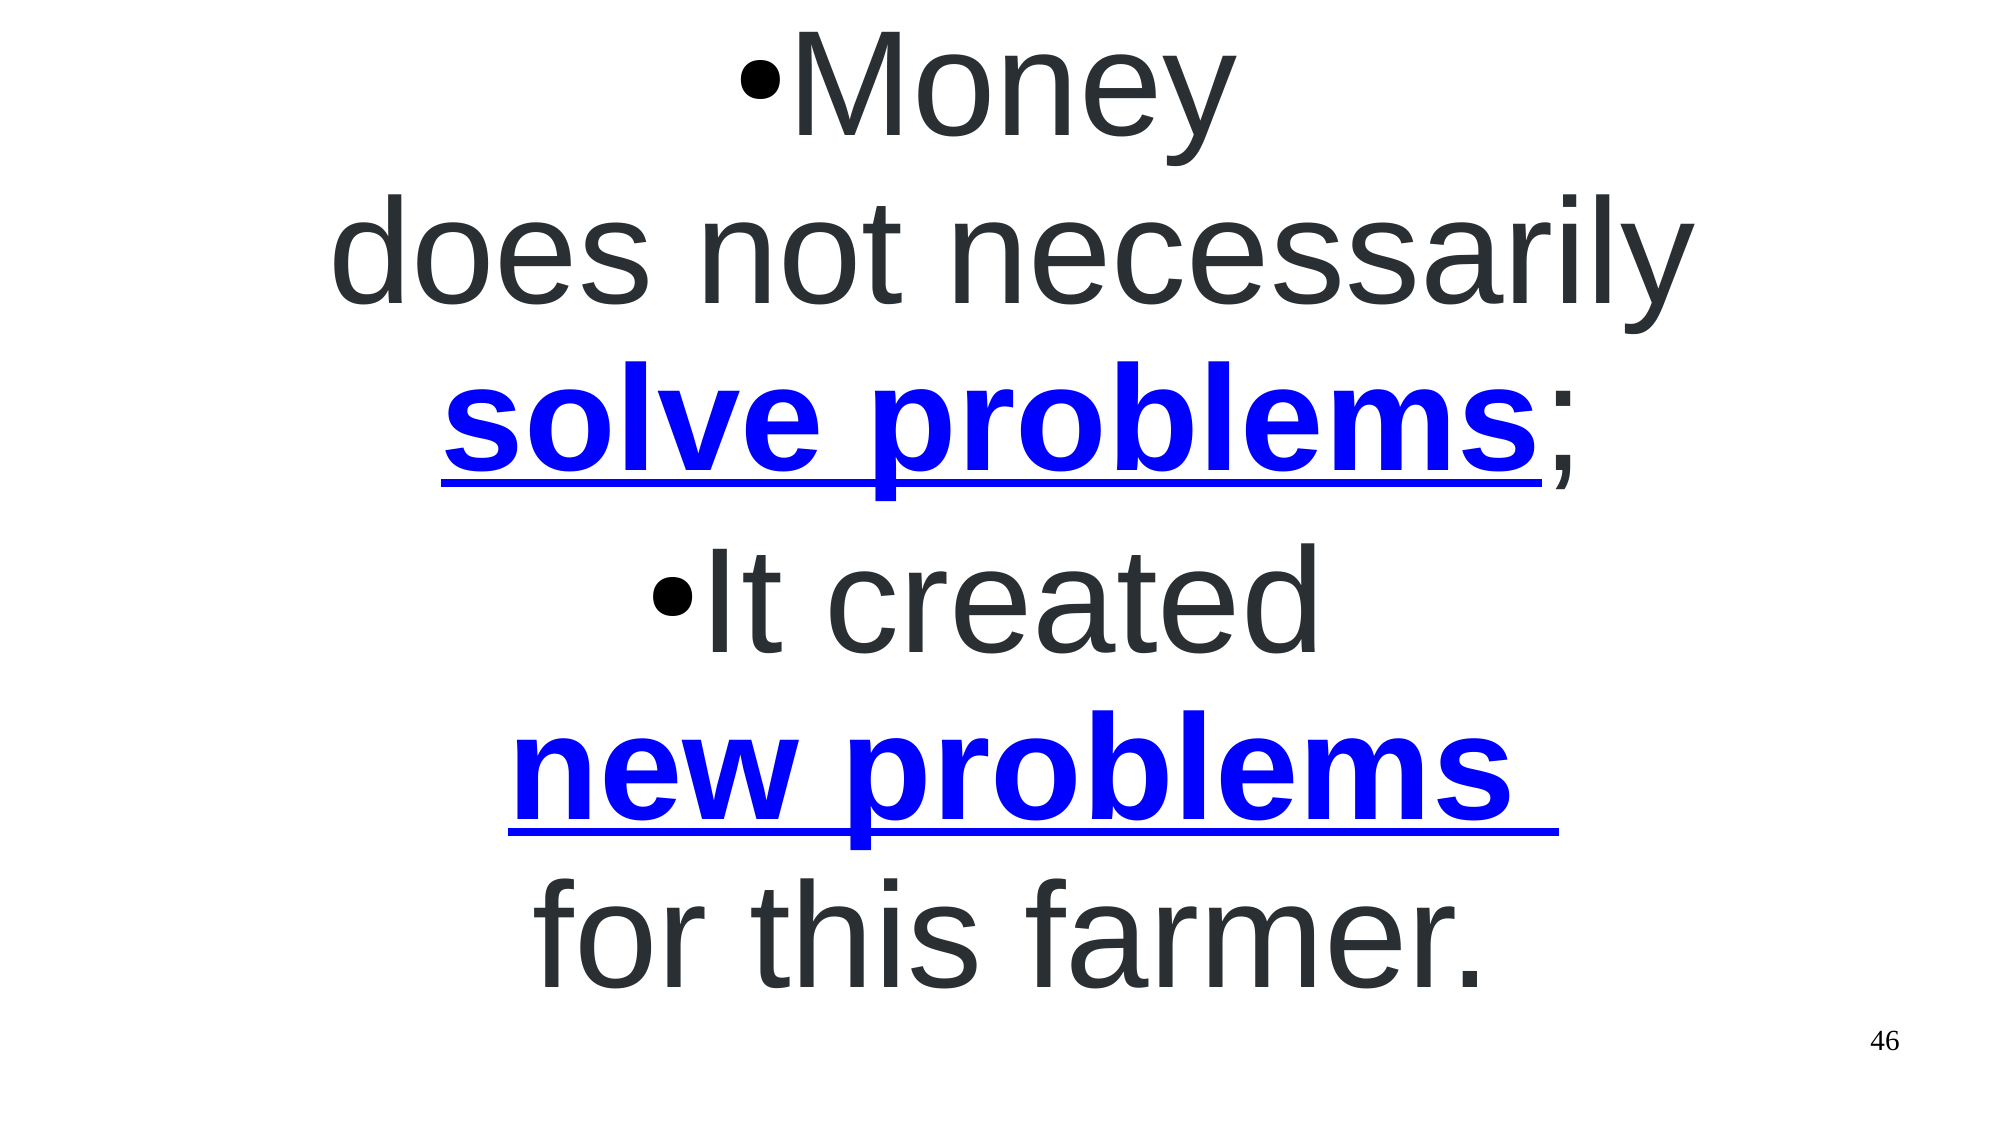

# Money does not necessarily solve problems;
It created
new problems
for this farmer.
46